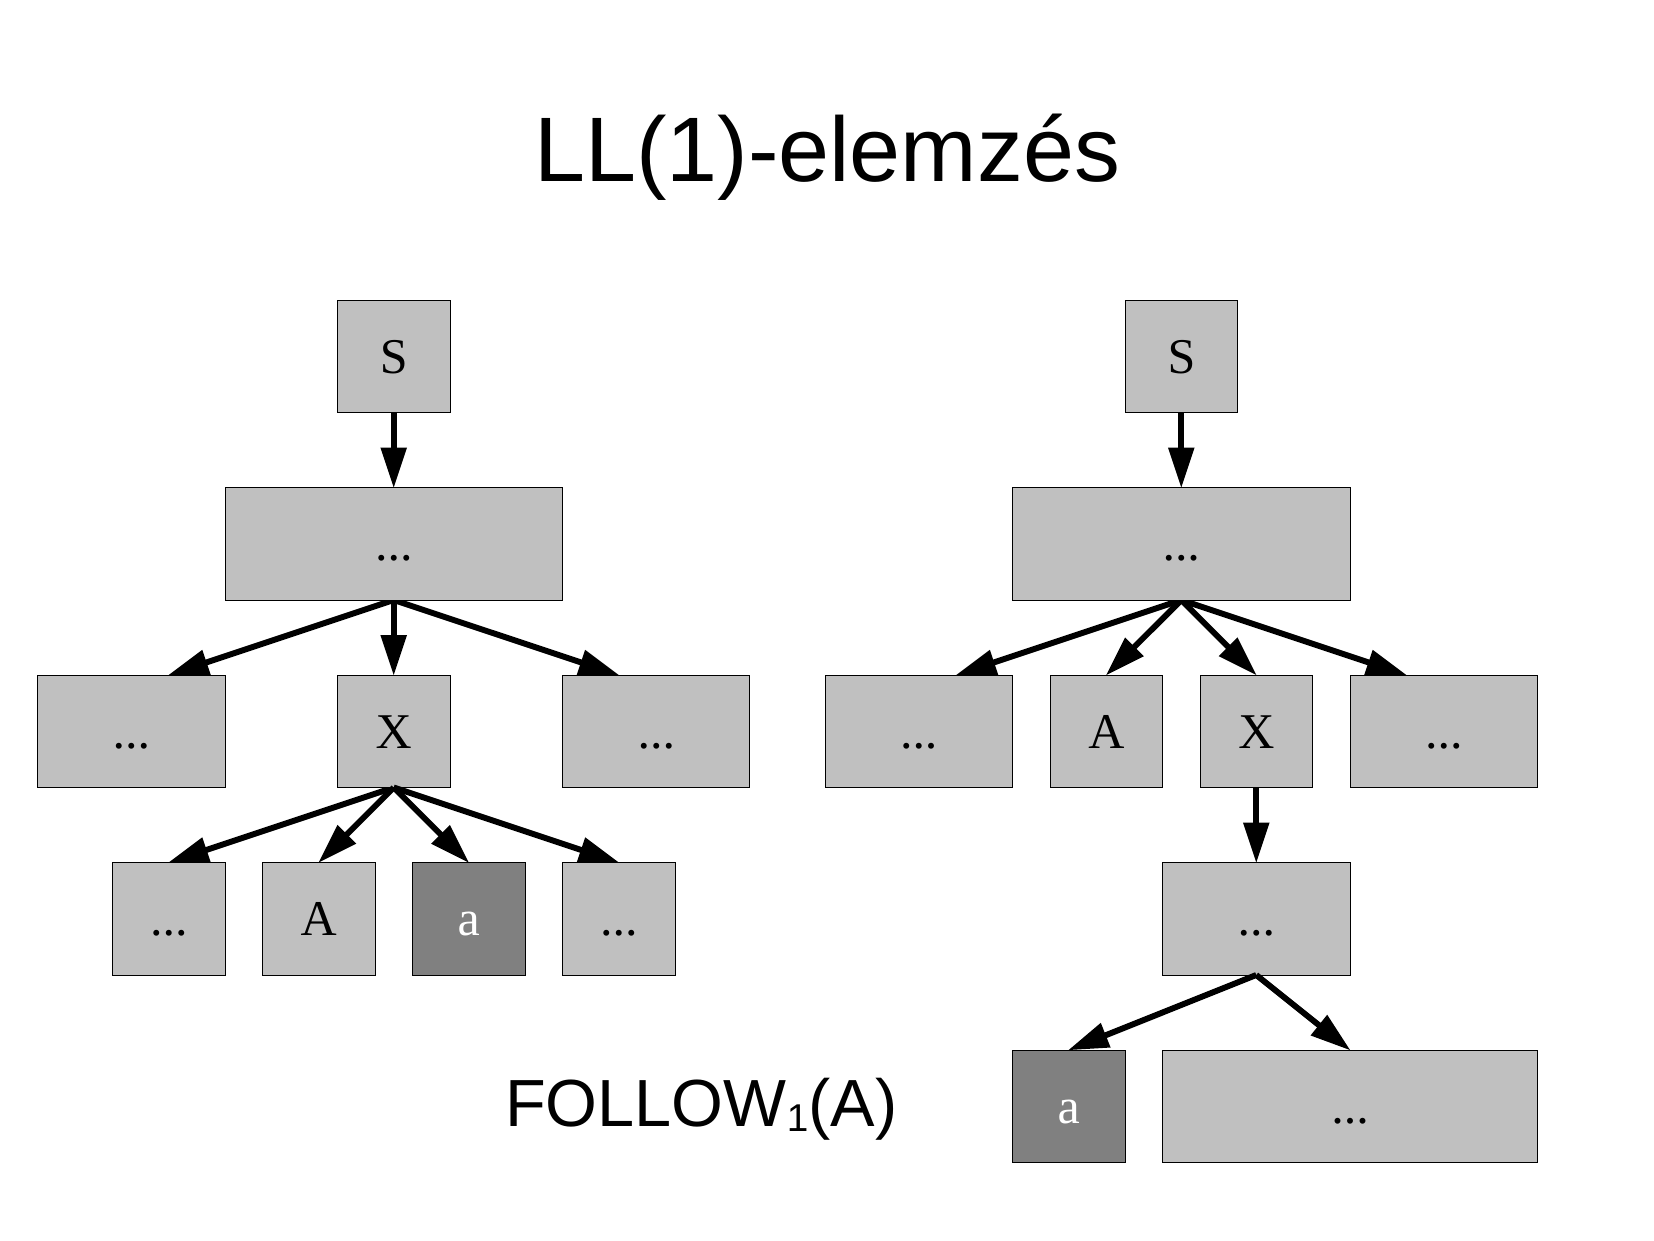

# LL(1)-elemzés
S
S
...
...
...
X
...
...
A
X
...
...
A
a
...
...
a
...
FOLLOW1(A)